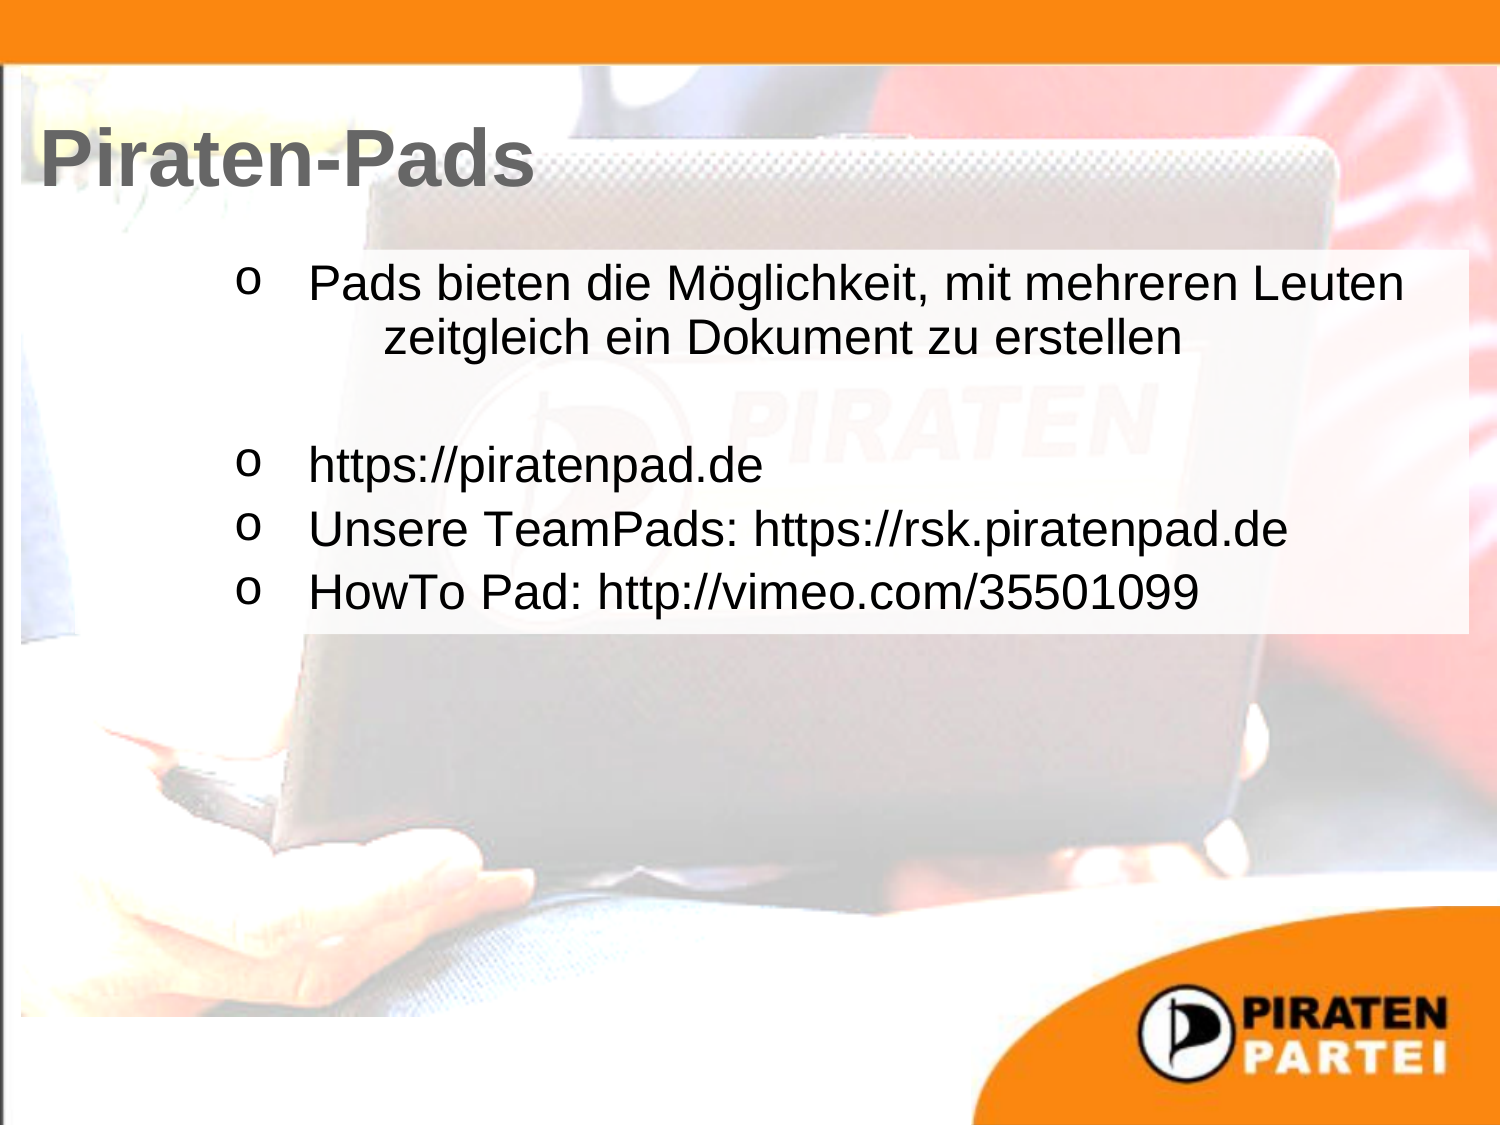

# Piraten-Pads
Pads bieten die Möglichkeit, mit mehreren Leuten zeitgleich ein Dokument zu erstellen
https://piratenpad.de
Unsere TeamPads: https://rsk.piratenpad.de
HowTo Pad: http://vimeo.com/35501099